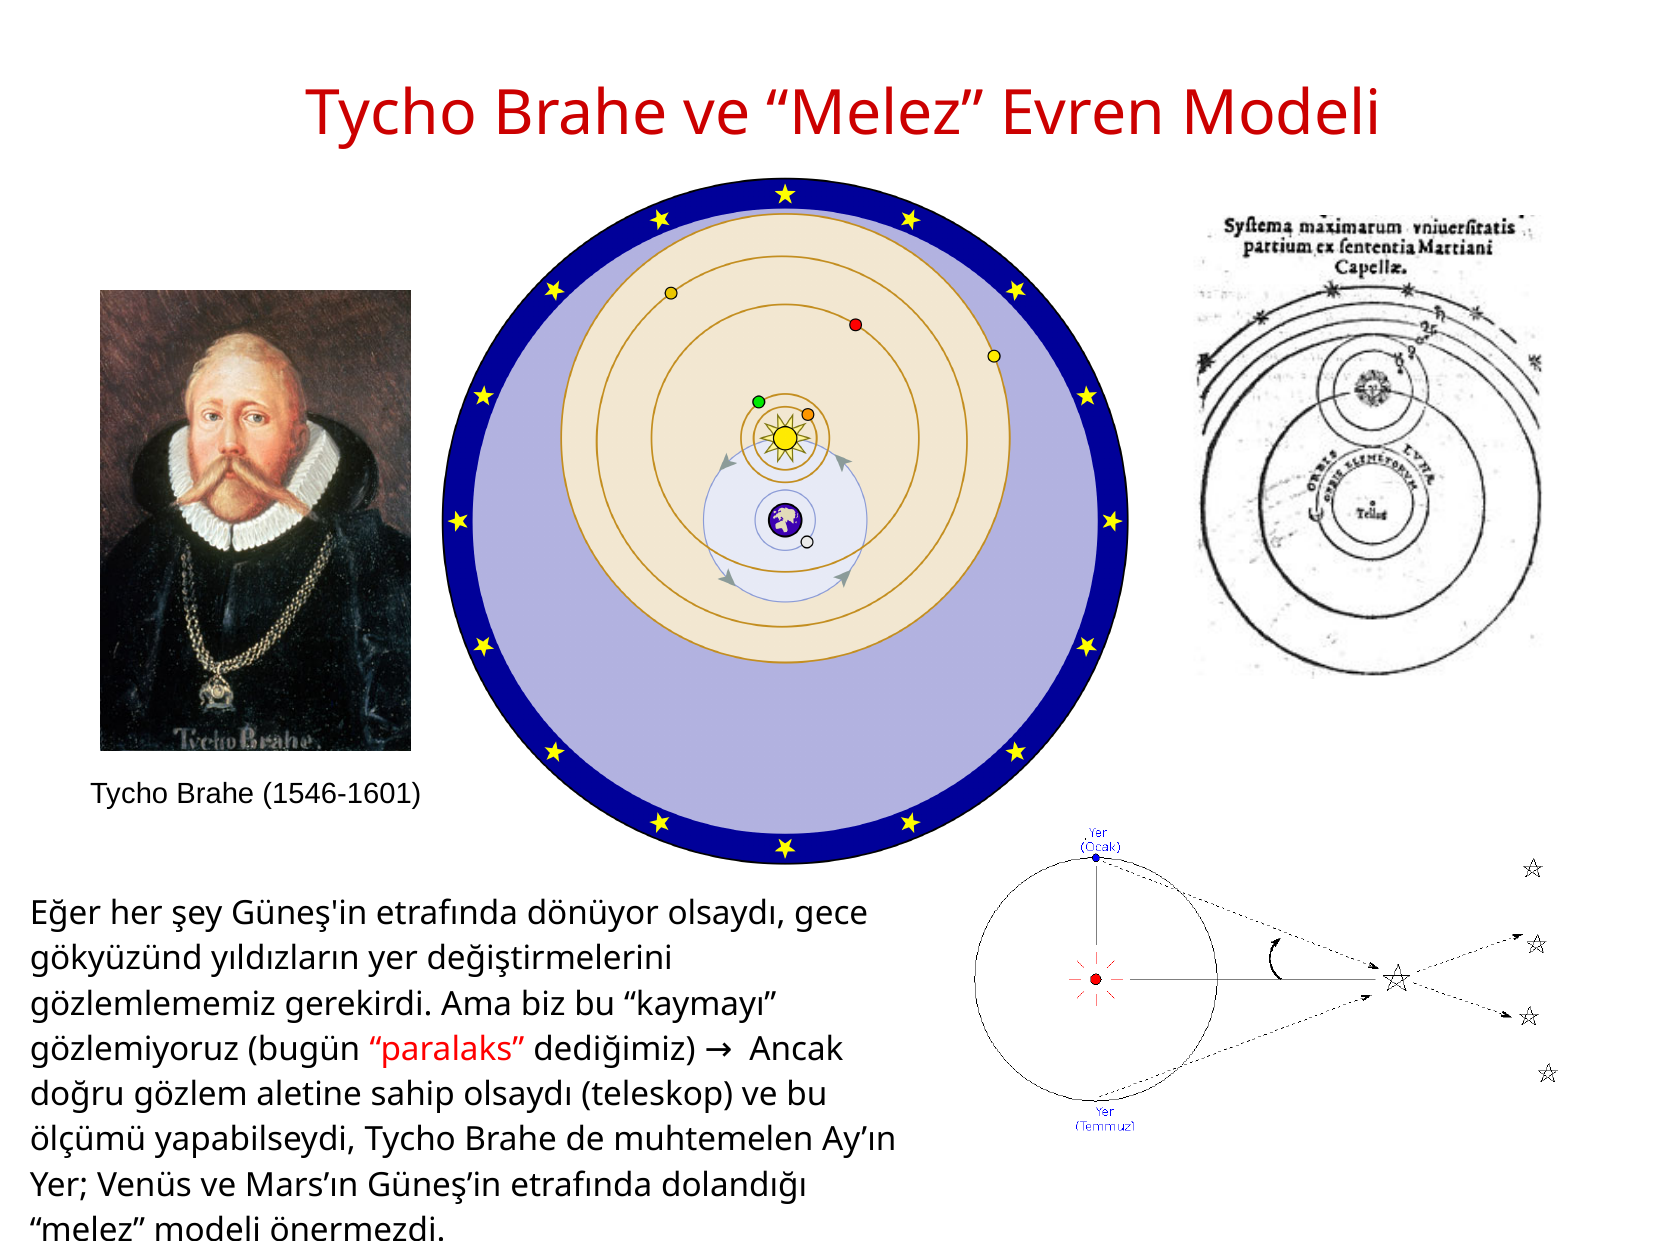

# Tycho Brahe ve “Melez” Evren Modeli
Tycho Brahe (1546-1601)
Eğer her şey Güneş'in etrafında dönüyor olsaydı, gece gökyüzünd yıldızların yer değiştirmelerini gözlemlememiz gerekirdi. Ama biz bu “kaymayı” gözlemiyoruz (bugün “paralaks” dediğimiz) → Ancak doğru gözlem aletine sahip olsaydı (teleskop) ve bu ölçümü yapabilseydi, Tycho Brahe de muhtemelen Ay’ın Yer; Venüs ve Mars’ın Güneş’in etrafında dolandığı “melez” modeli önermezdi.